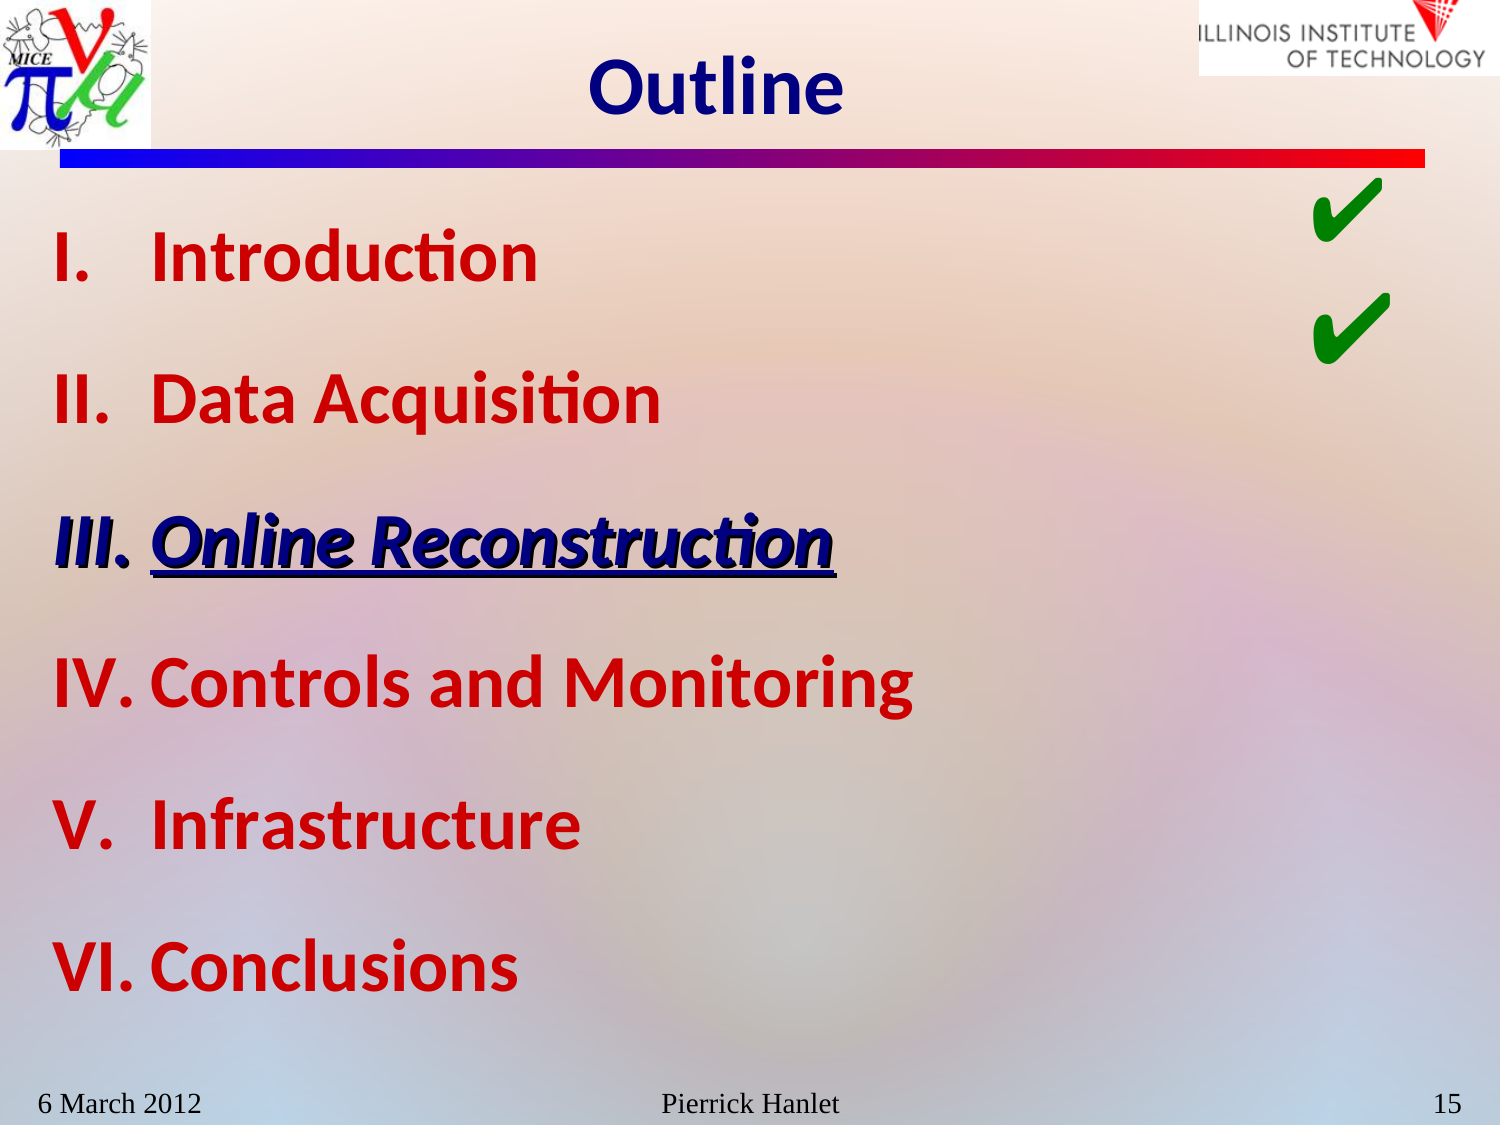

# Outline
Introduction
Data Acquisition
Online Reconstruction
Controls and Monitoring
Infrastructure
Conclusions
15